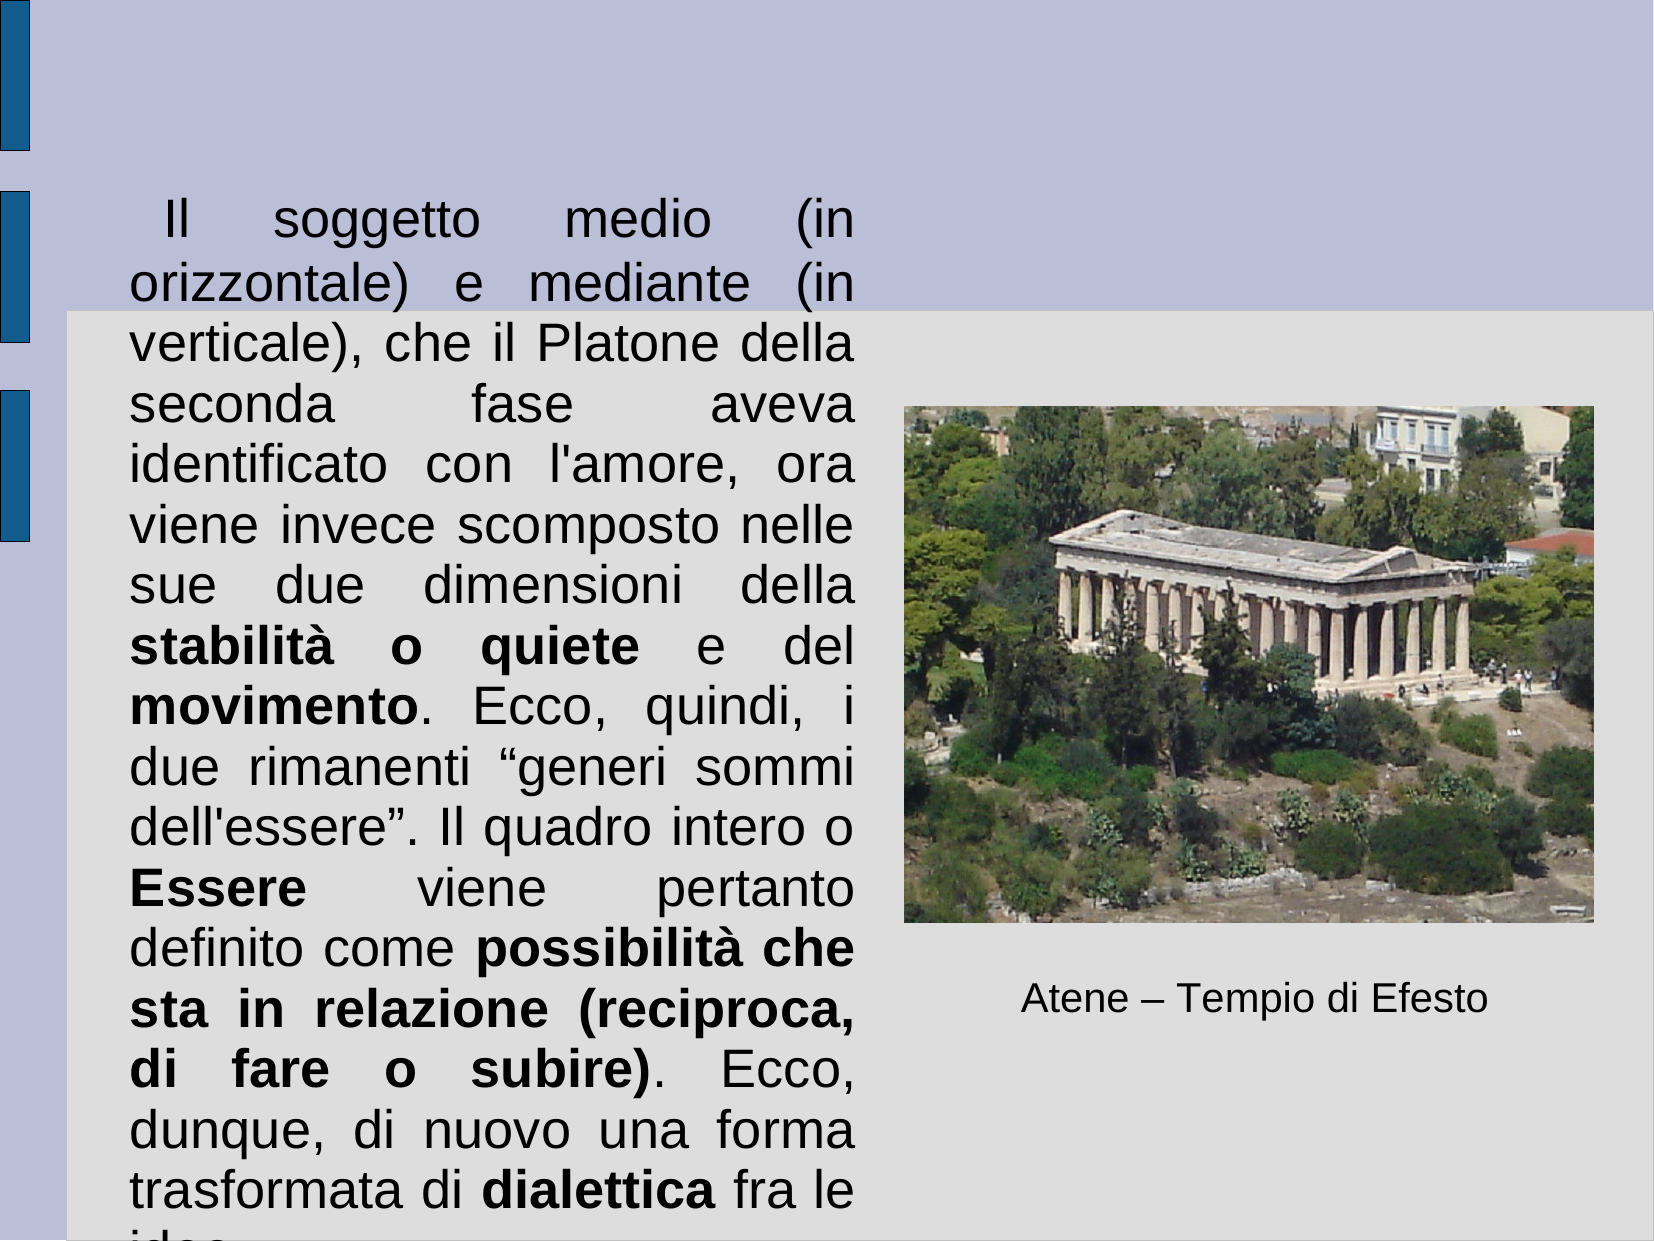

#
 Il soggetto medio (in orizzontale) e mediante (in verticale), che il Platone della seconda fase aveva identificato con l'amore, ora viene invece scomposto nelle sue due dimensioni della stabilità o quiete e del movimento. Ecco, quindi, i due rimanenti “generi sommi dell'essere”. Il quadro intero o Essere viene pertanto definito come possibilità che sta in relazione (reciproca, di fare o subire). Ecco, dunque, di nuovo una forma trasformata di dialettica fra le idee.
Atene – Tempio di Efesto